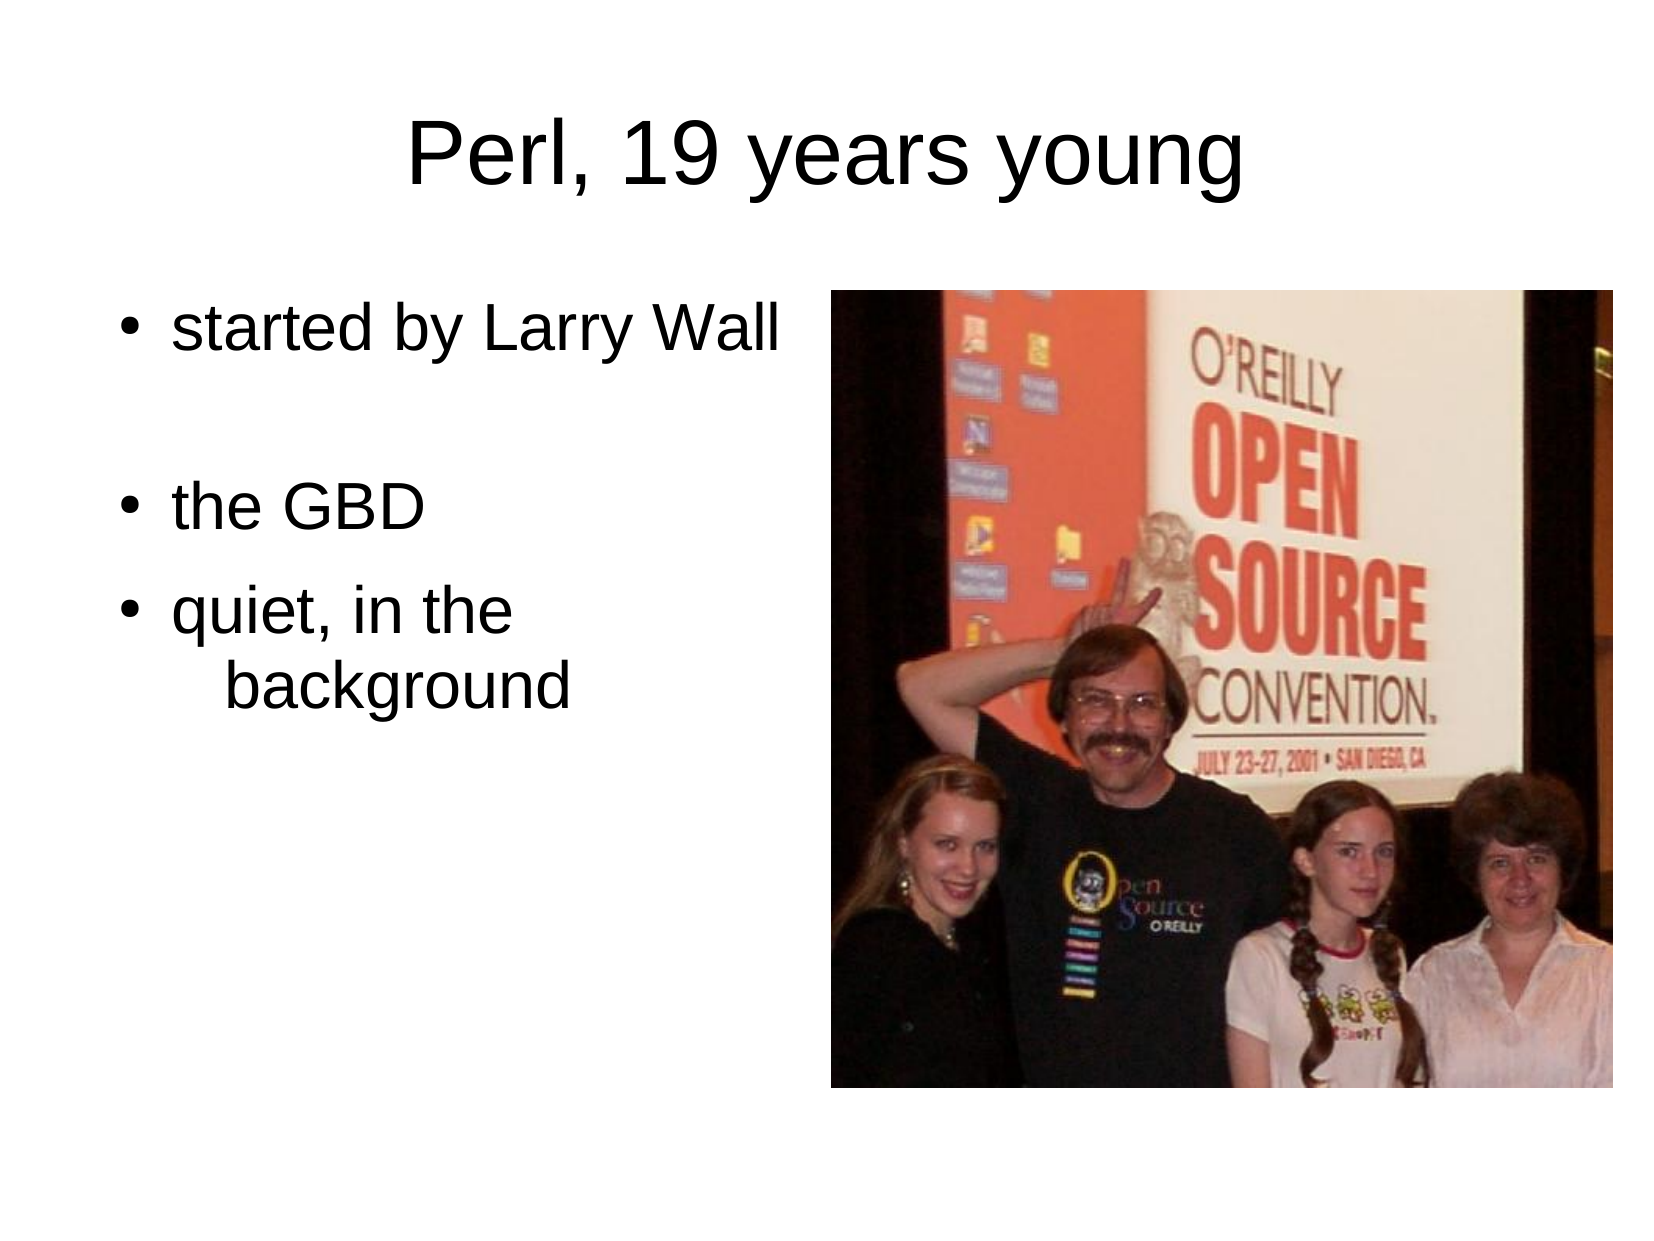

# Perl, 19 years young
started by Larry Wall
the GBD
quiet, in the background